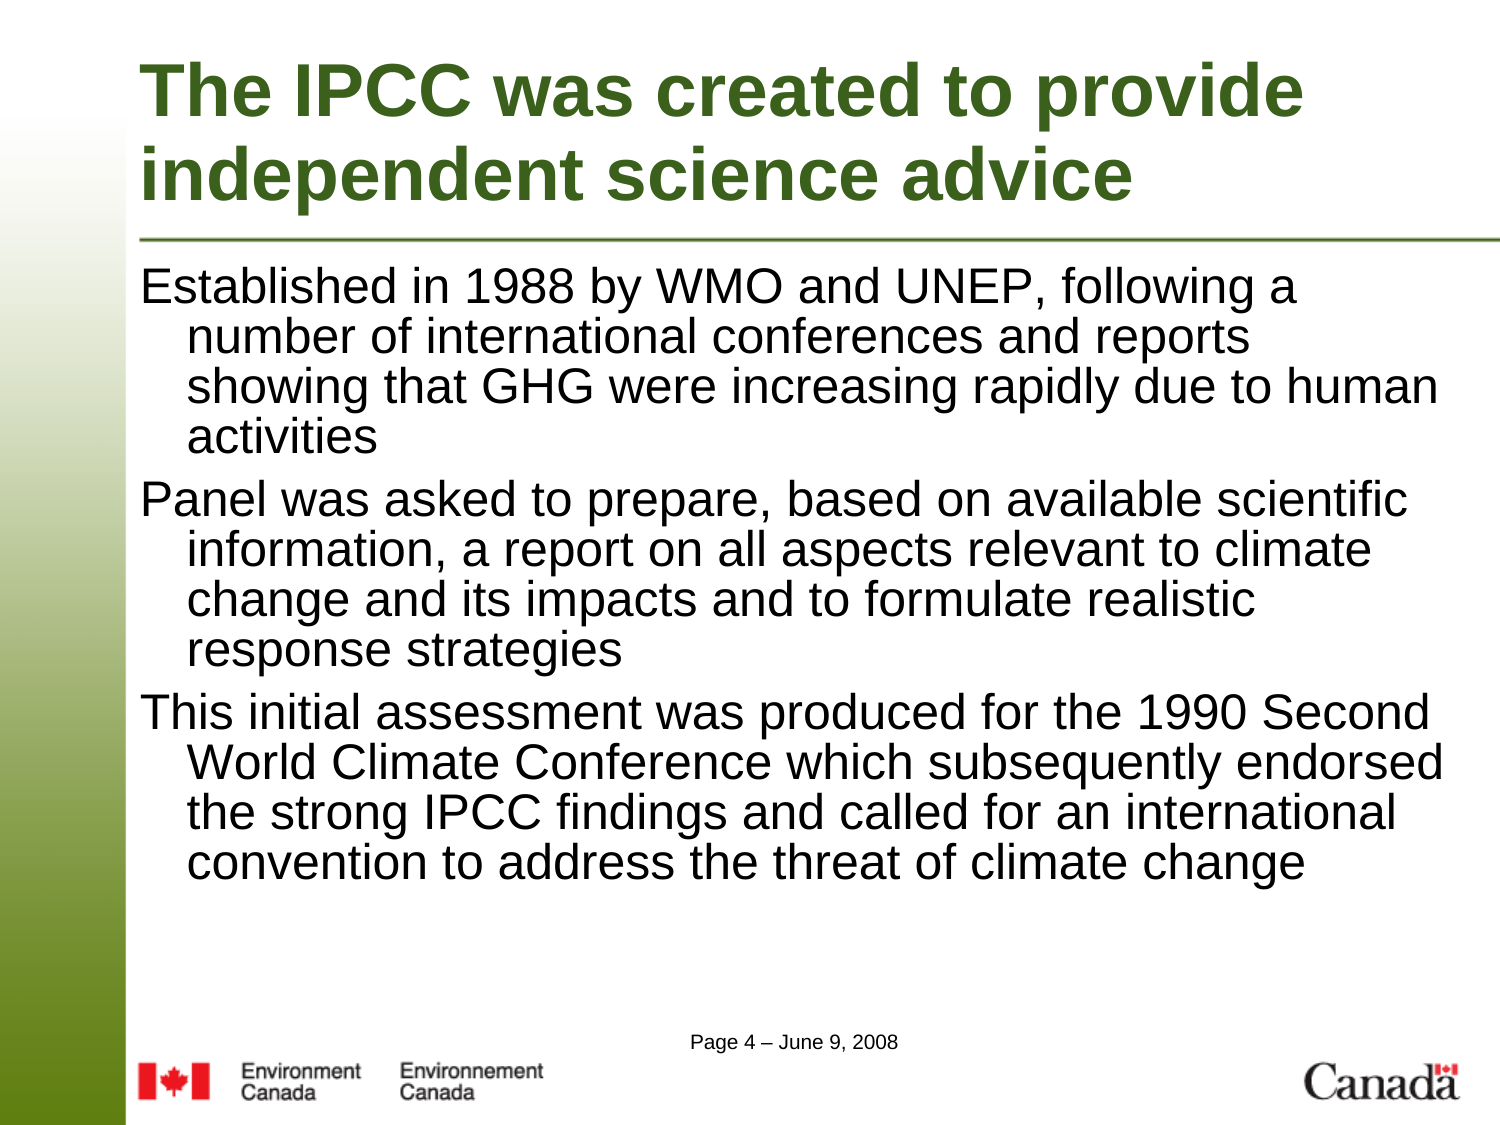

# The IPCC was created to provide independent science advice
Established in 1988 by WMO and UNEP, following a number of international conferences and reports showing that GHG were increasing rapidly due to human activities
Panel was asked to prepare, based on available scientific information, a report on all aspects relevant to climate change and its impacts and to formulate realistic response strategies
This initial assessment was produced for the 1990 Second World Climate Conference which subsequently endorsed the strong IPCC findings and called for an international convention to address the threat of climate change